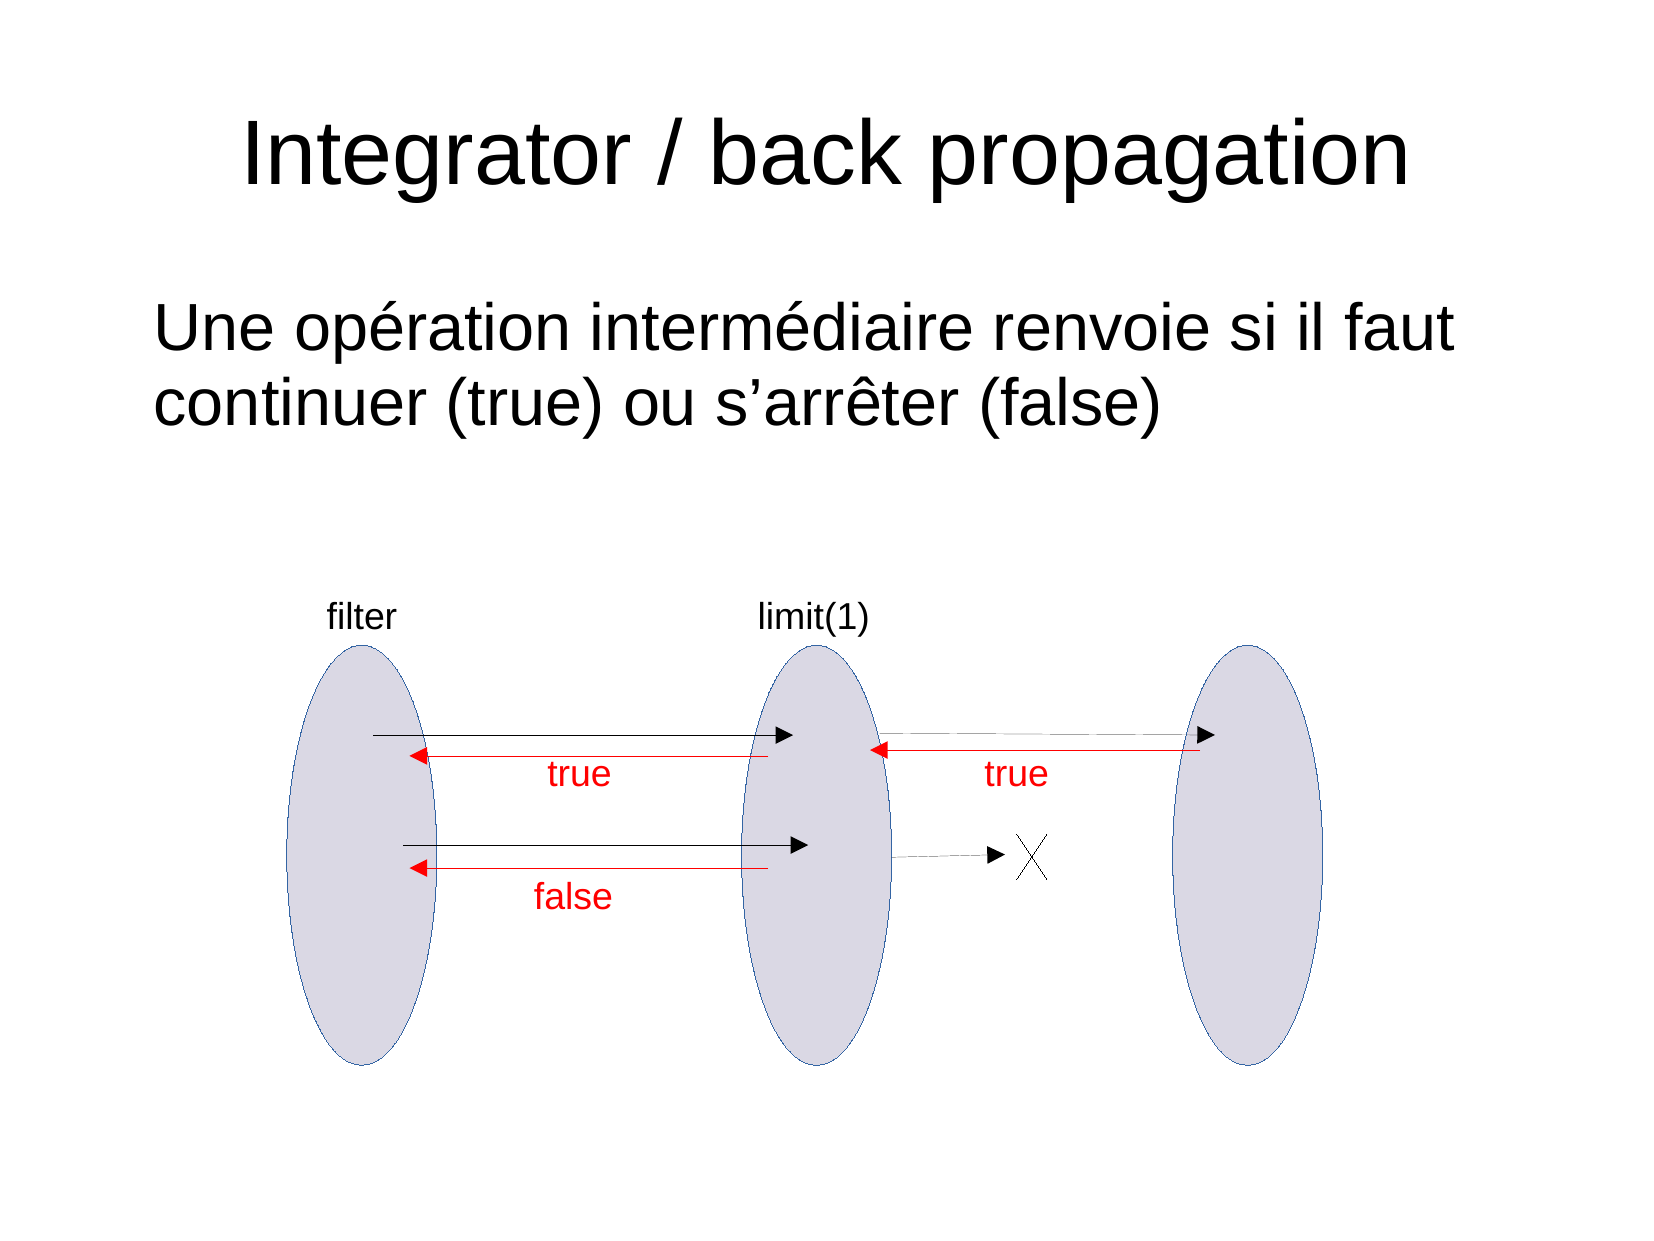

# Integrator / back propagation
Une opération intermédiaire renvoie si il faut continuer (true) ou s’arrêter (false)
filter
limit(1)
true
true
false